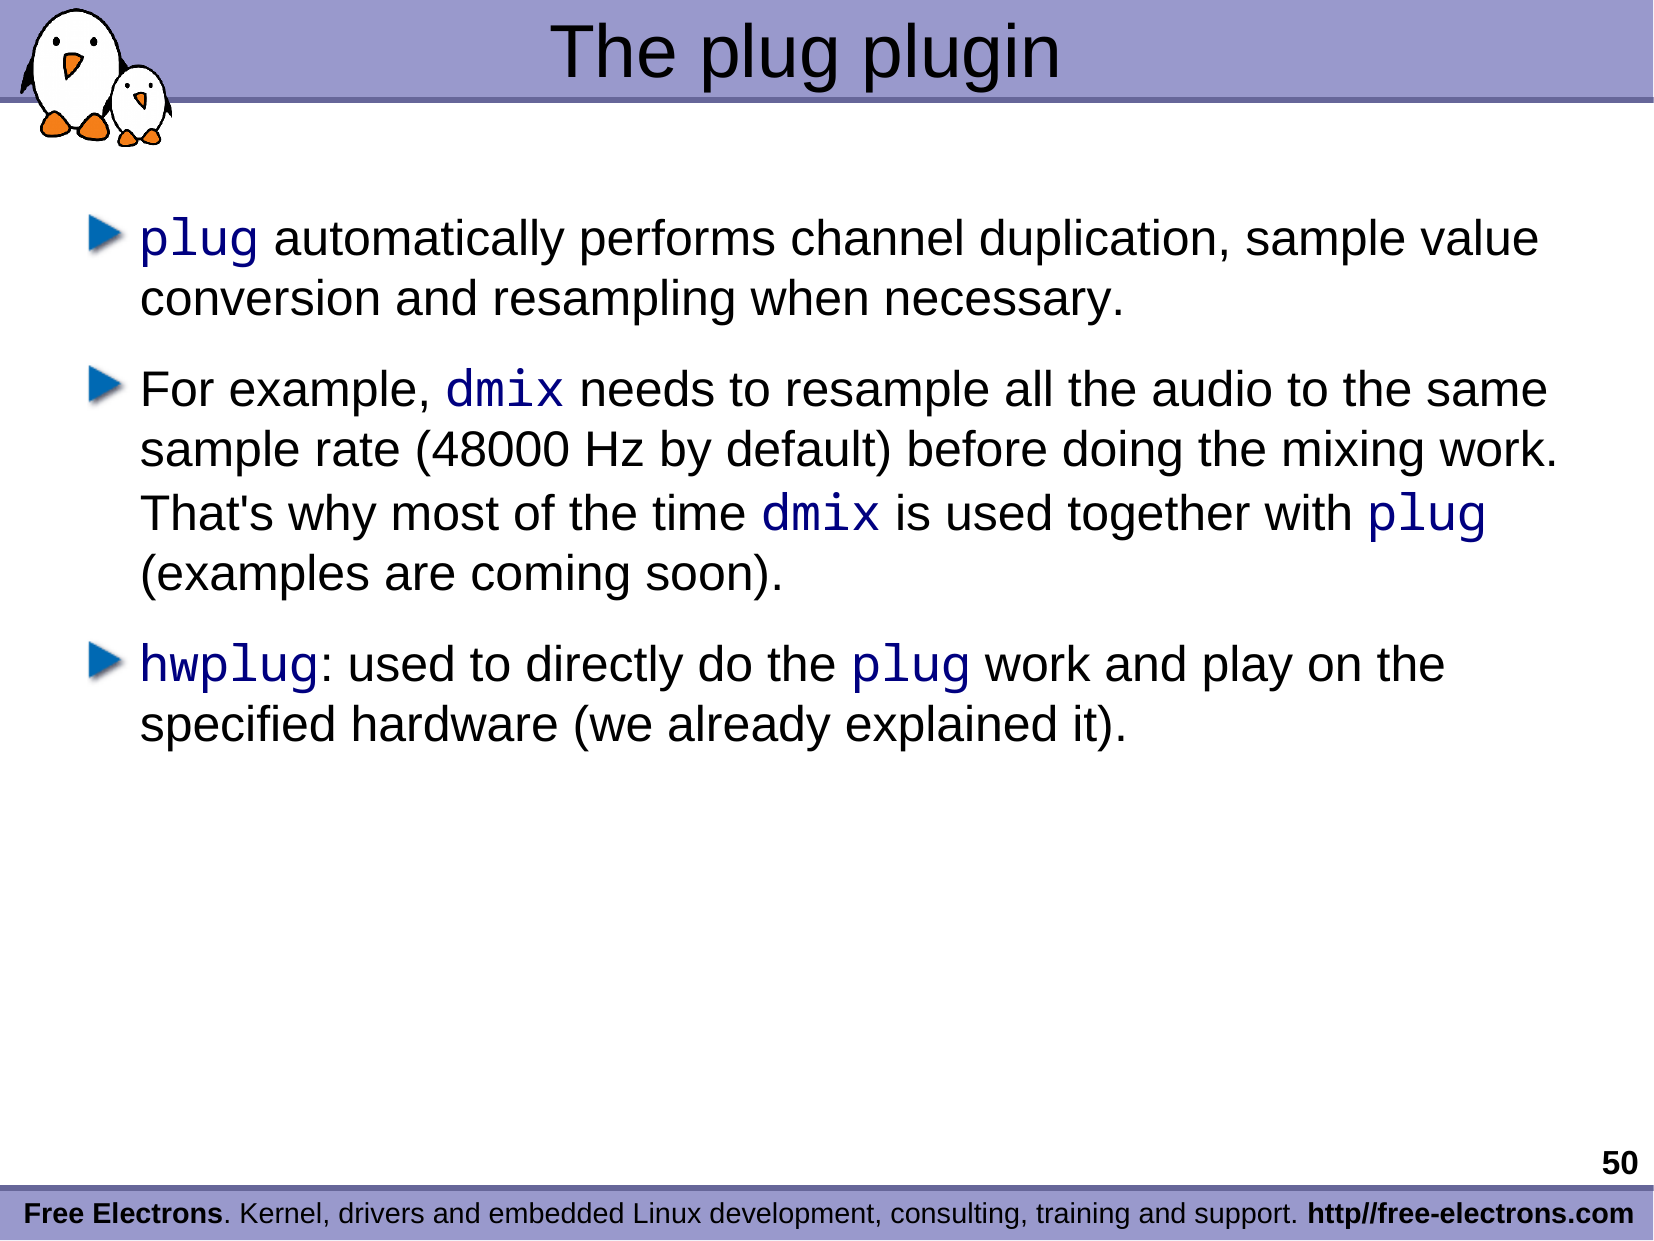

# The plug plugin
plug automatically performs channel duplication, sample value conversion and resampling when necessary.
For example, dmix needs to resample all the audio to the same sample rate (48000 Hz by default) before doing the mixing work. That's why most of the time dmix is used together with plug (examples are coming soon).
hwplug: used to directly do the plug work and play on the specified hardware (we already explained it).